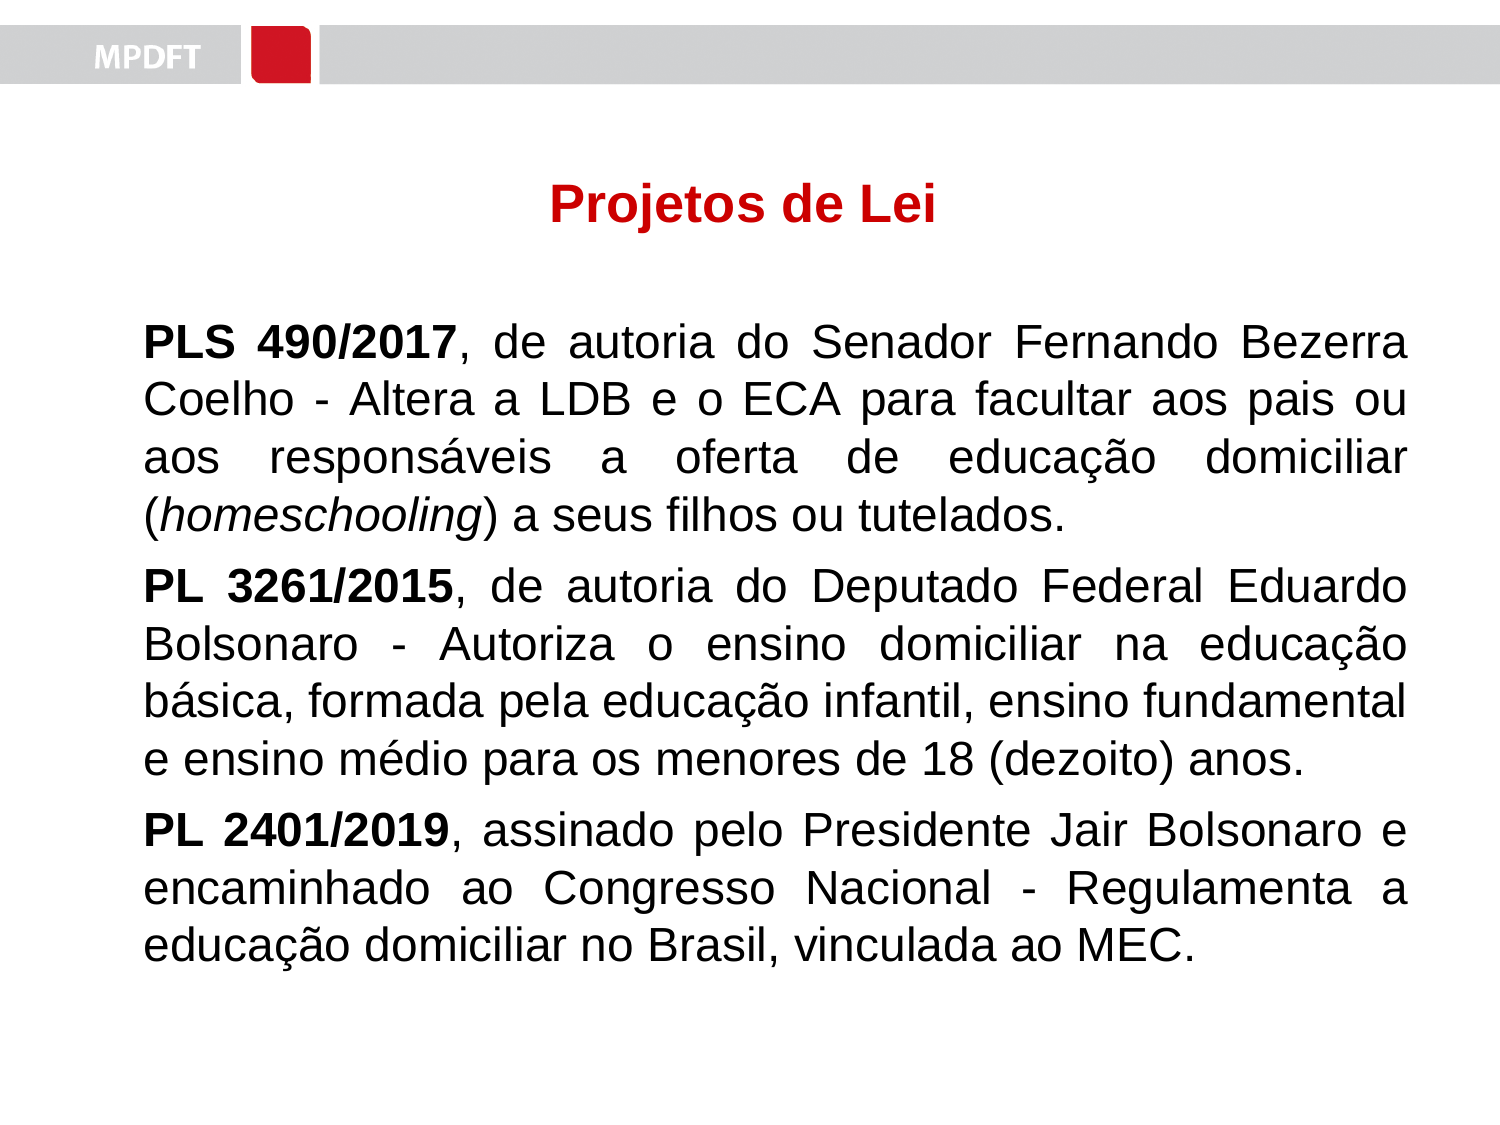

Projetos de Lei
PLS 490/2017, de autoria do Senador Fernando Bezerra Coelho - Altera a LDB e o ECA para facultar aos pais ou aos responsáveis a oferta de educação domiciliar (homeschooling) a seus filhos ou tutelados.
PL 3261/2015, de autoria do Deputado Federal Eduardo Bolsonaro - Autoriza o ensino domiciliar na educação básica, formada pela educação infantil, ensino fundamental e ensino médio para os menores de 18 (dezoito) anos.
PL 2401/2019, assinado pelo Presidente Jair Bolsonaro e encaminhado ao Congresso Nacional - Regulamenta a educação domiciliar no Brasil, vinculada ao MEC.